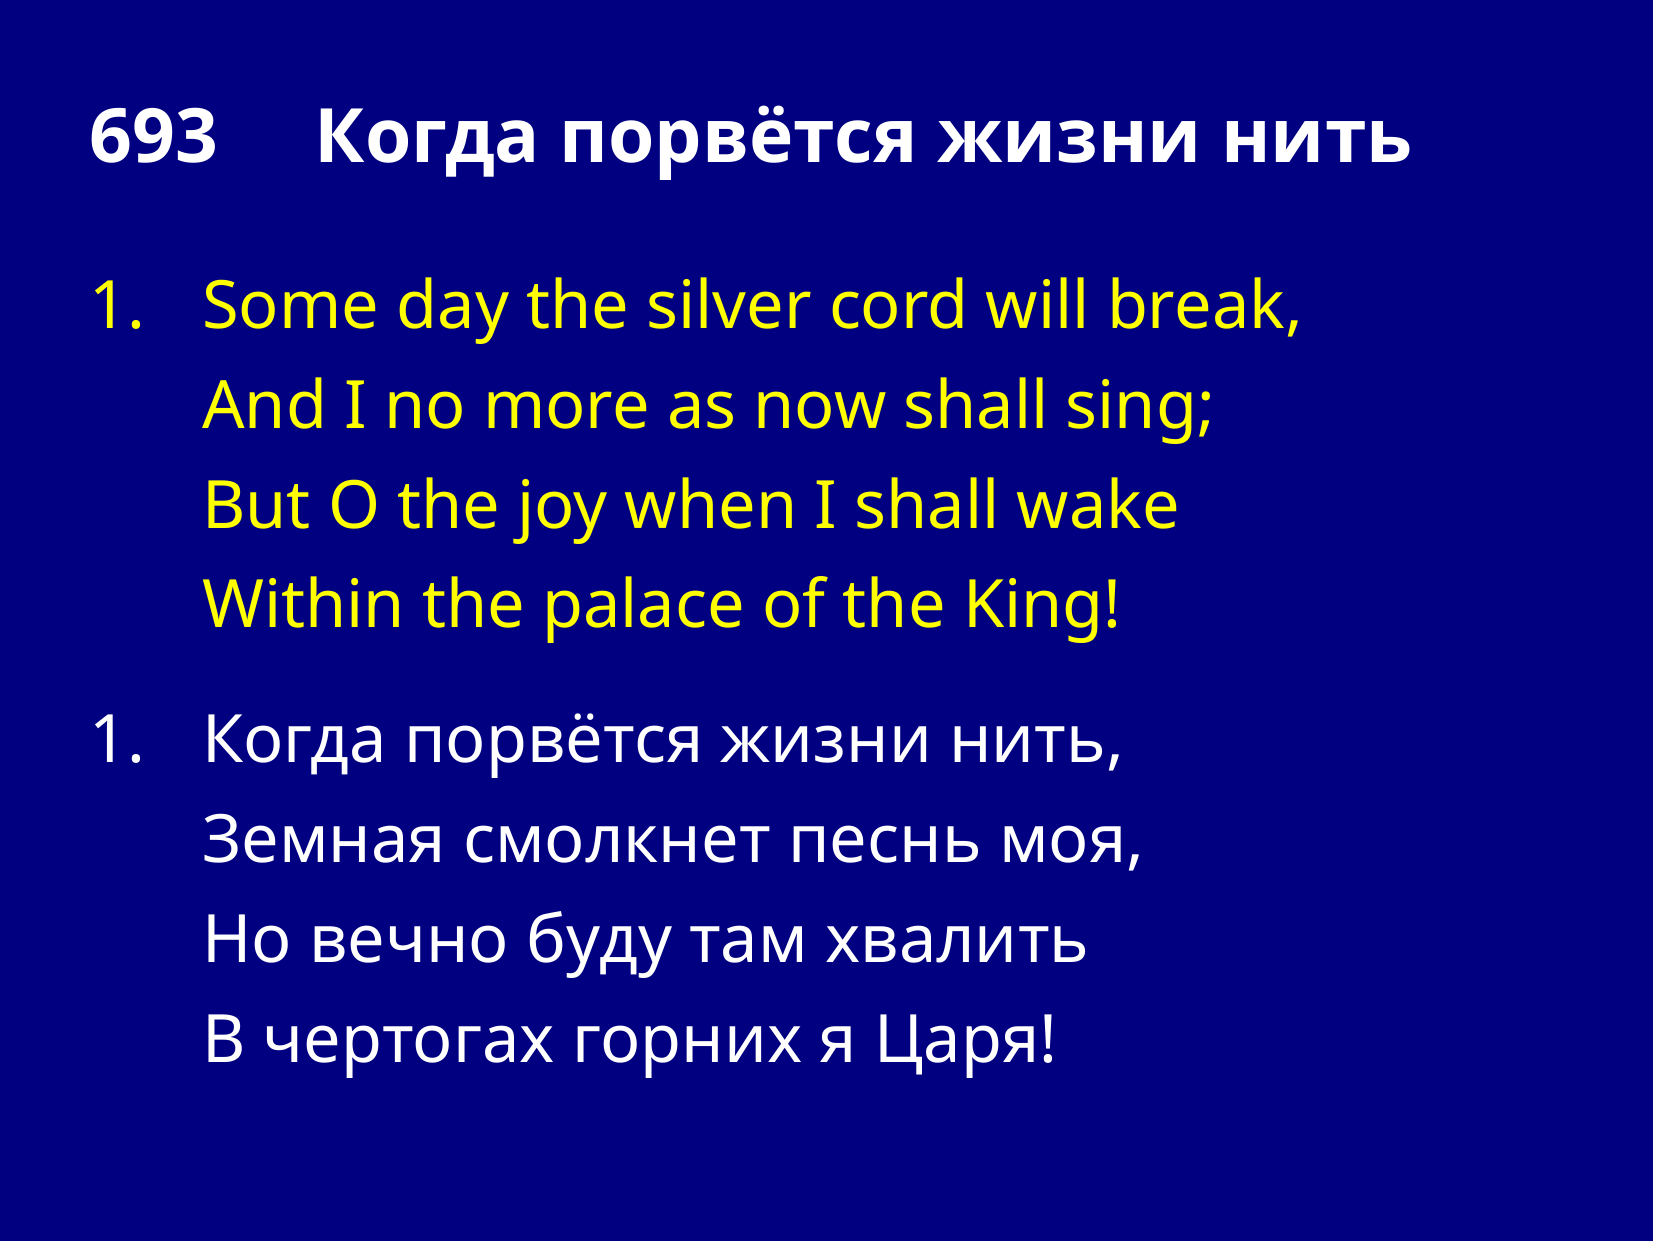

693	Когда порвётся жизни нить
1.	Some day the silver cord will break,
	And I no more as now shall sing;
	But O the joy when I shall wake
	Within the palace of the King!
1.	Когда порвётся жизни нить,
	Земная смолкнет песнь моя,
	Но вечно буду там хвалить
	В чертогах горних я Царя!